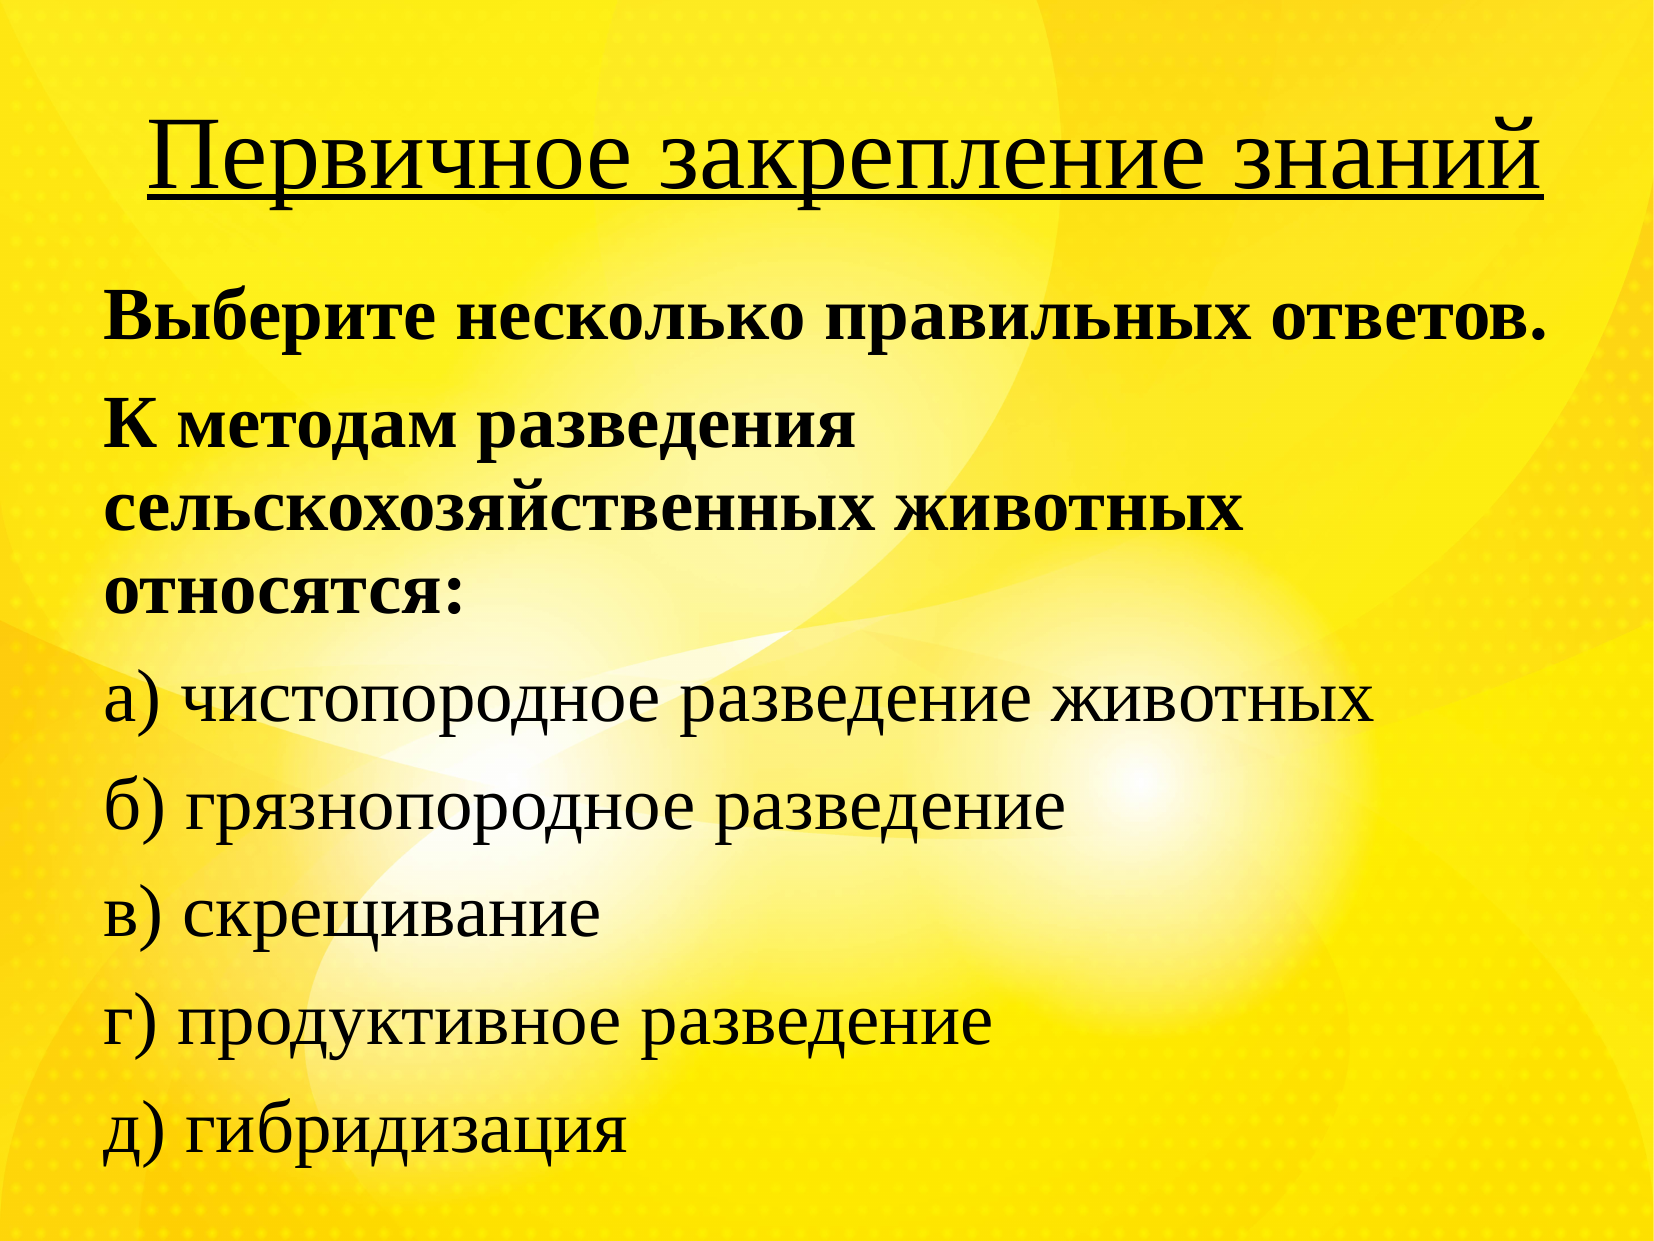

# Первичное закрепление знаний
Выберите несколько правильных ответов.
К методам разведения сельскохозяйственных животных относятся:
а) чистопородное разведение животных
б) грязнопородное разведение
в) скрещивание
г) продуктивное разведение
д) гибридизация